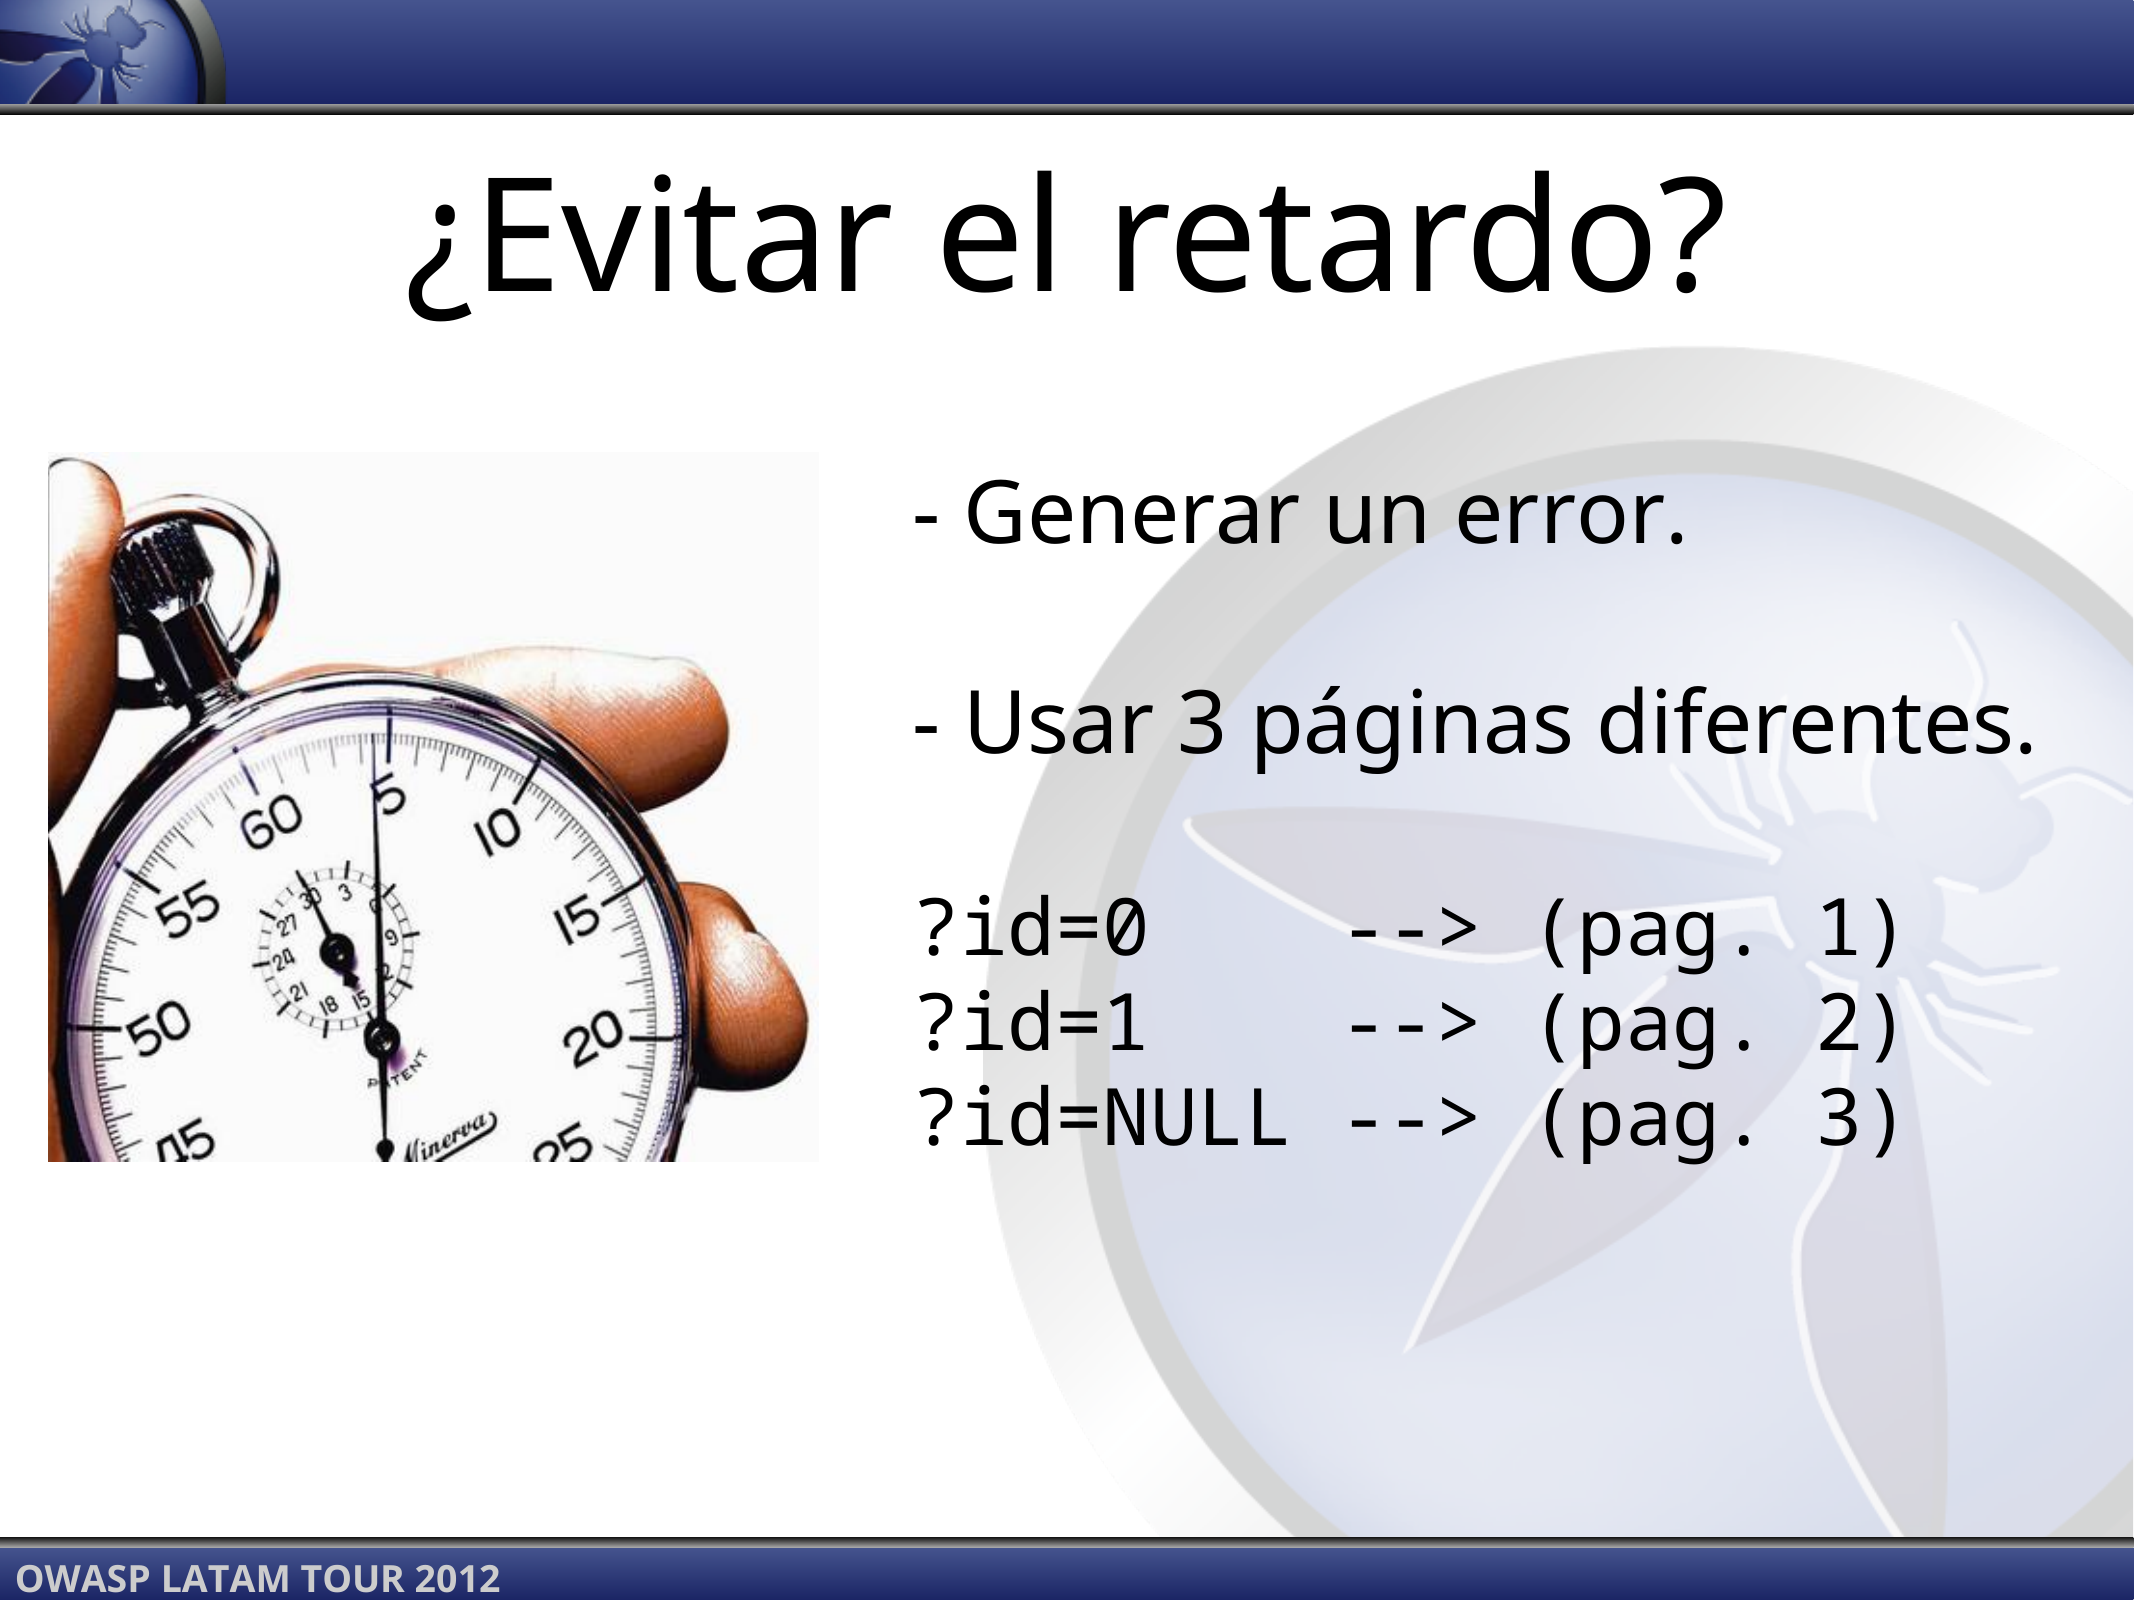

# ¿Evitar el retardo?
- Generar un error.
- Usar 3 páginas diferentes.
?id=0 --> (pag. 1)
?id=1 --> (pag. 2)
?id=NULL --> (pag. 3)